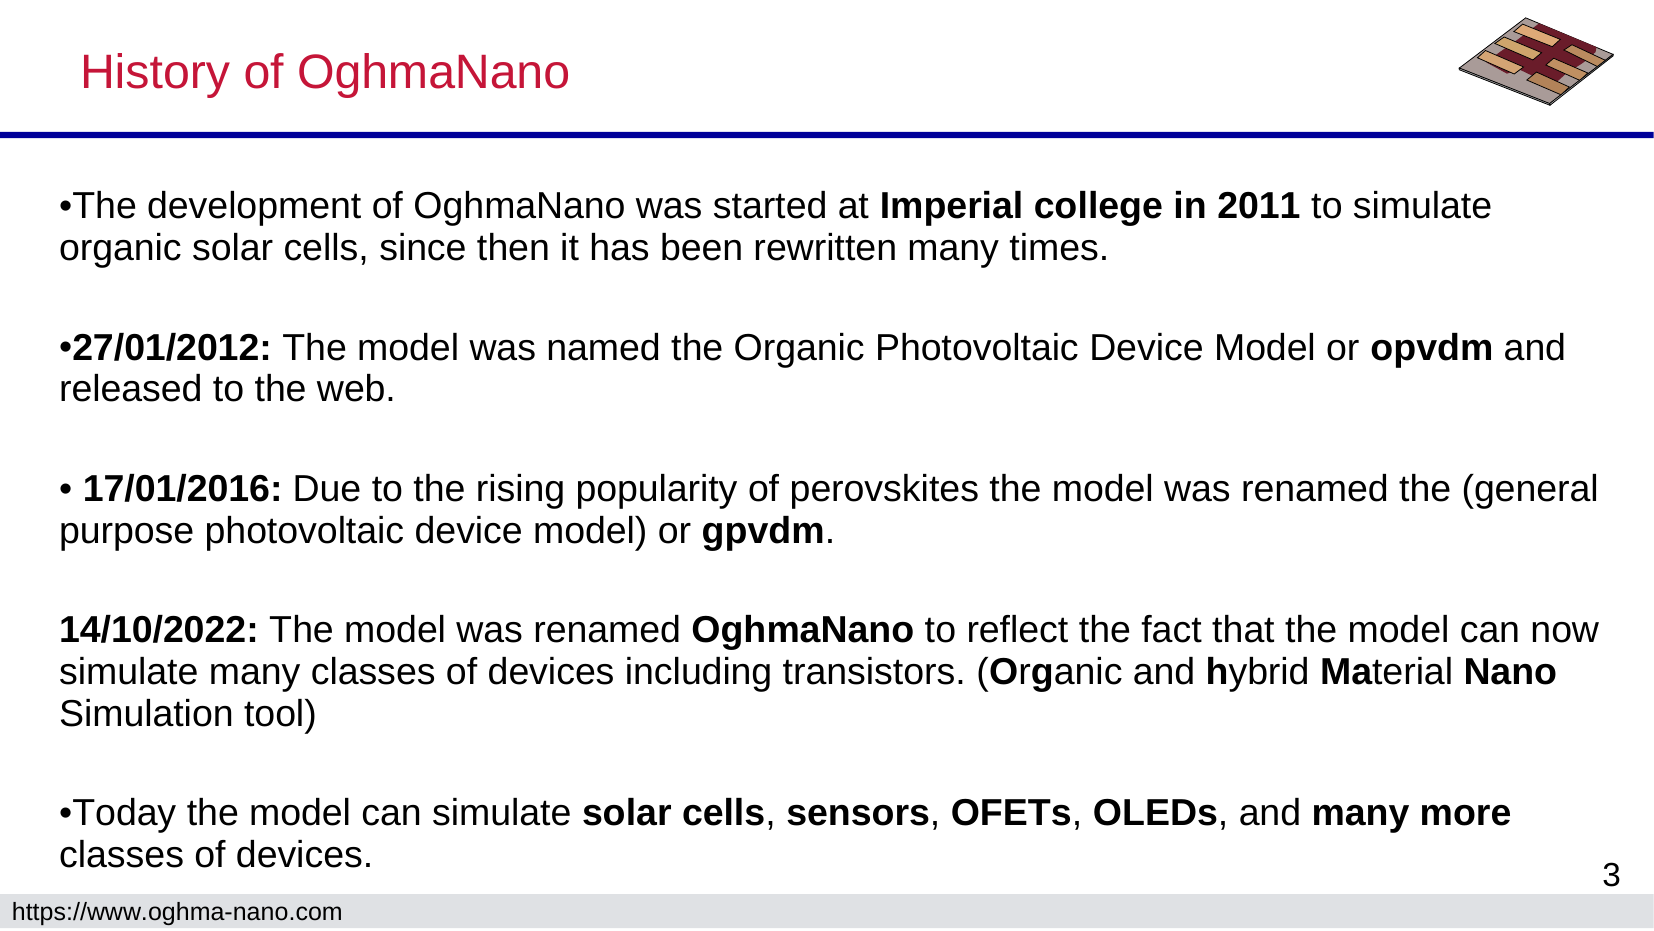

# History of OghmaNano
The development of OghmaNano was started at Imperial college in 2011 to simulate organic solar cells, since then it has been rewritten many times.
27/01/2012: The model was named the Organic Photovoltaic Device Model or opvdm and released to the web.
 17/01/2016: Due to the rising popularity of perovskites the model was renamed the (general purpose photovoltaic device model) or gpvdm.
14/10/2022: The model was renamed OghmaNano to reflect the fact that the model can now simulate many classes of devices including transistors. (Organic and hybrid Material Nano Simulation tool)
Today the model can simulate solar cells, sensors, OFETs, OLEDs, and many more classes of devices.